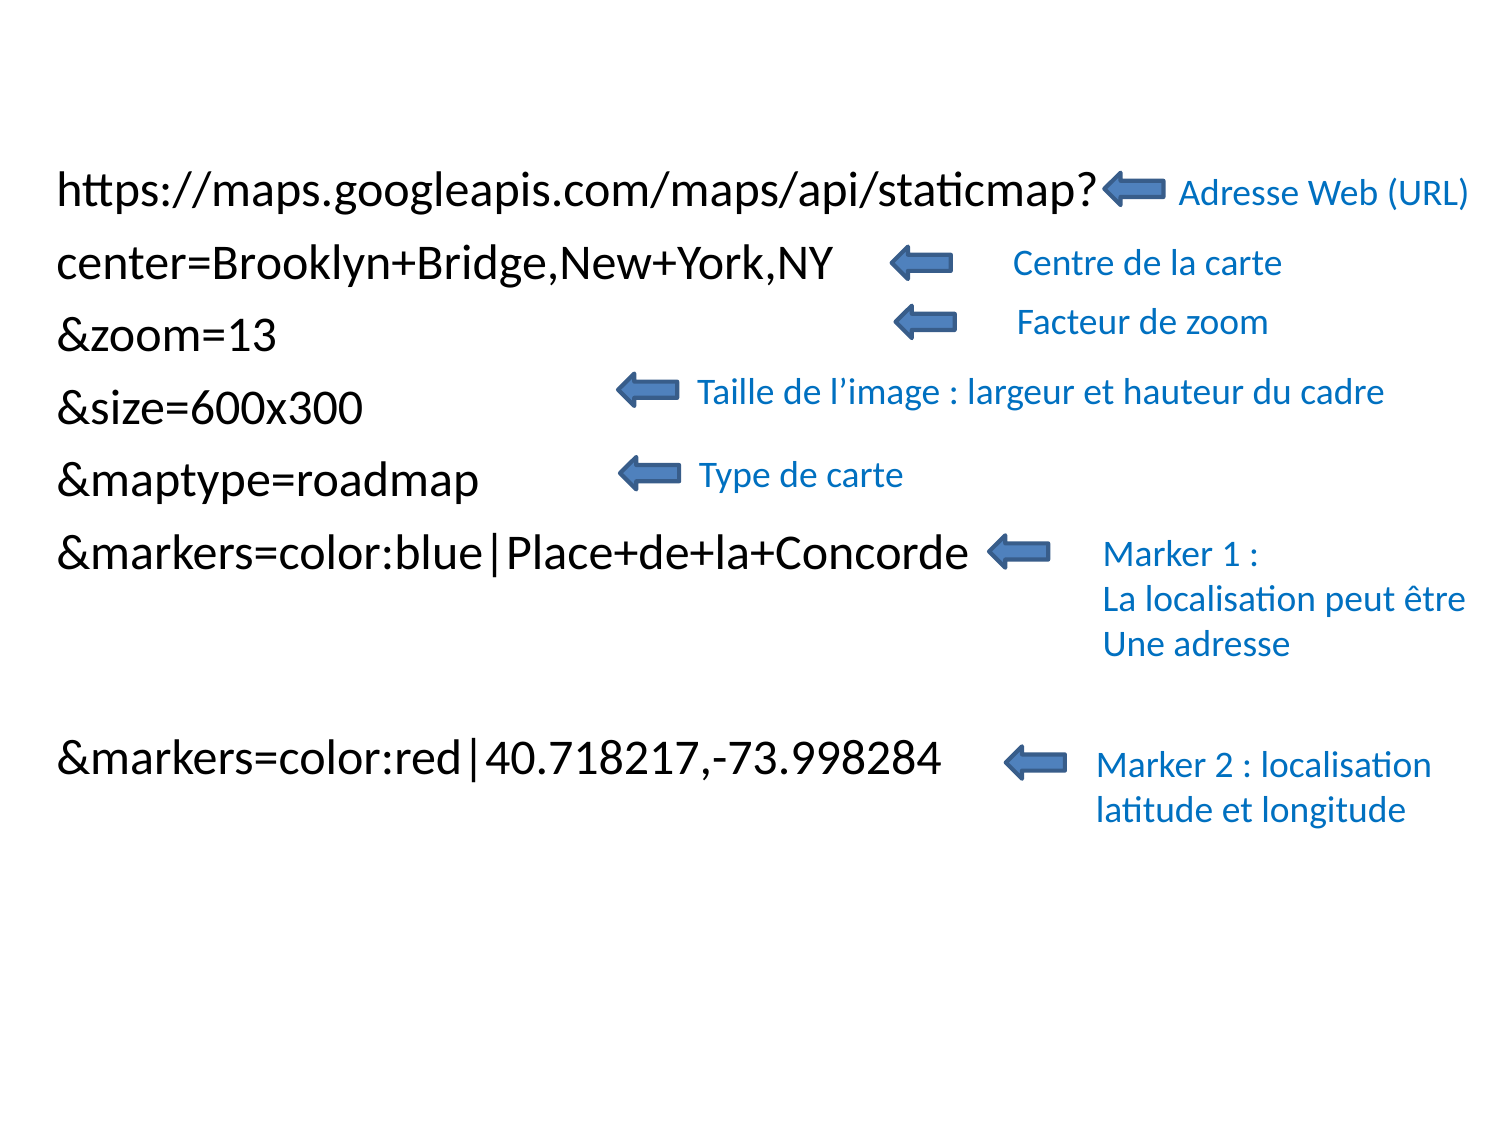

# https://maps.googleapis.com/maps/api/staticmap?
center=Brooklyn+Bridge,New+York,NY
&zoom=13
&size=600x300
&maptype=roadmap
&markers=color:blue|Place+de+la+Concorde
&markers=color:red|40.718217,-73.998284
Adresse Web (URL)
Centre de la carte
Facteur de zoom
Taille de l’image : largeur et hauteur du cadre
Type de carte
Marker 1 :
La localisation peut être
Une adresse
Marker 2 : localisation
latitude et longitude